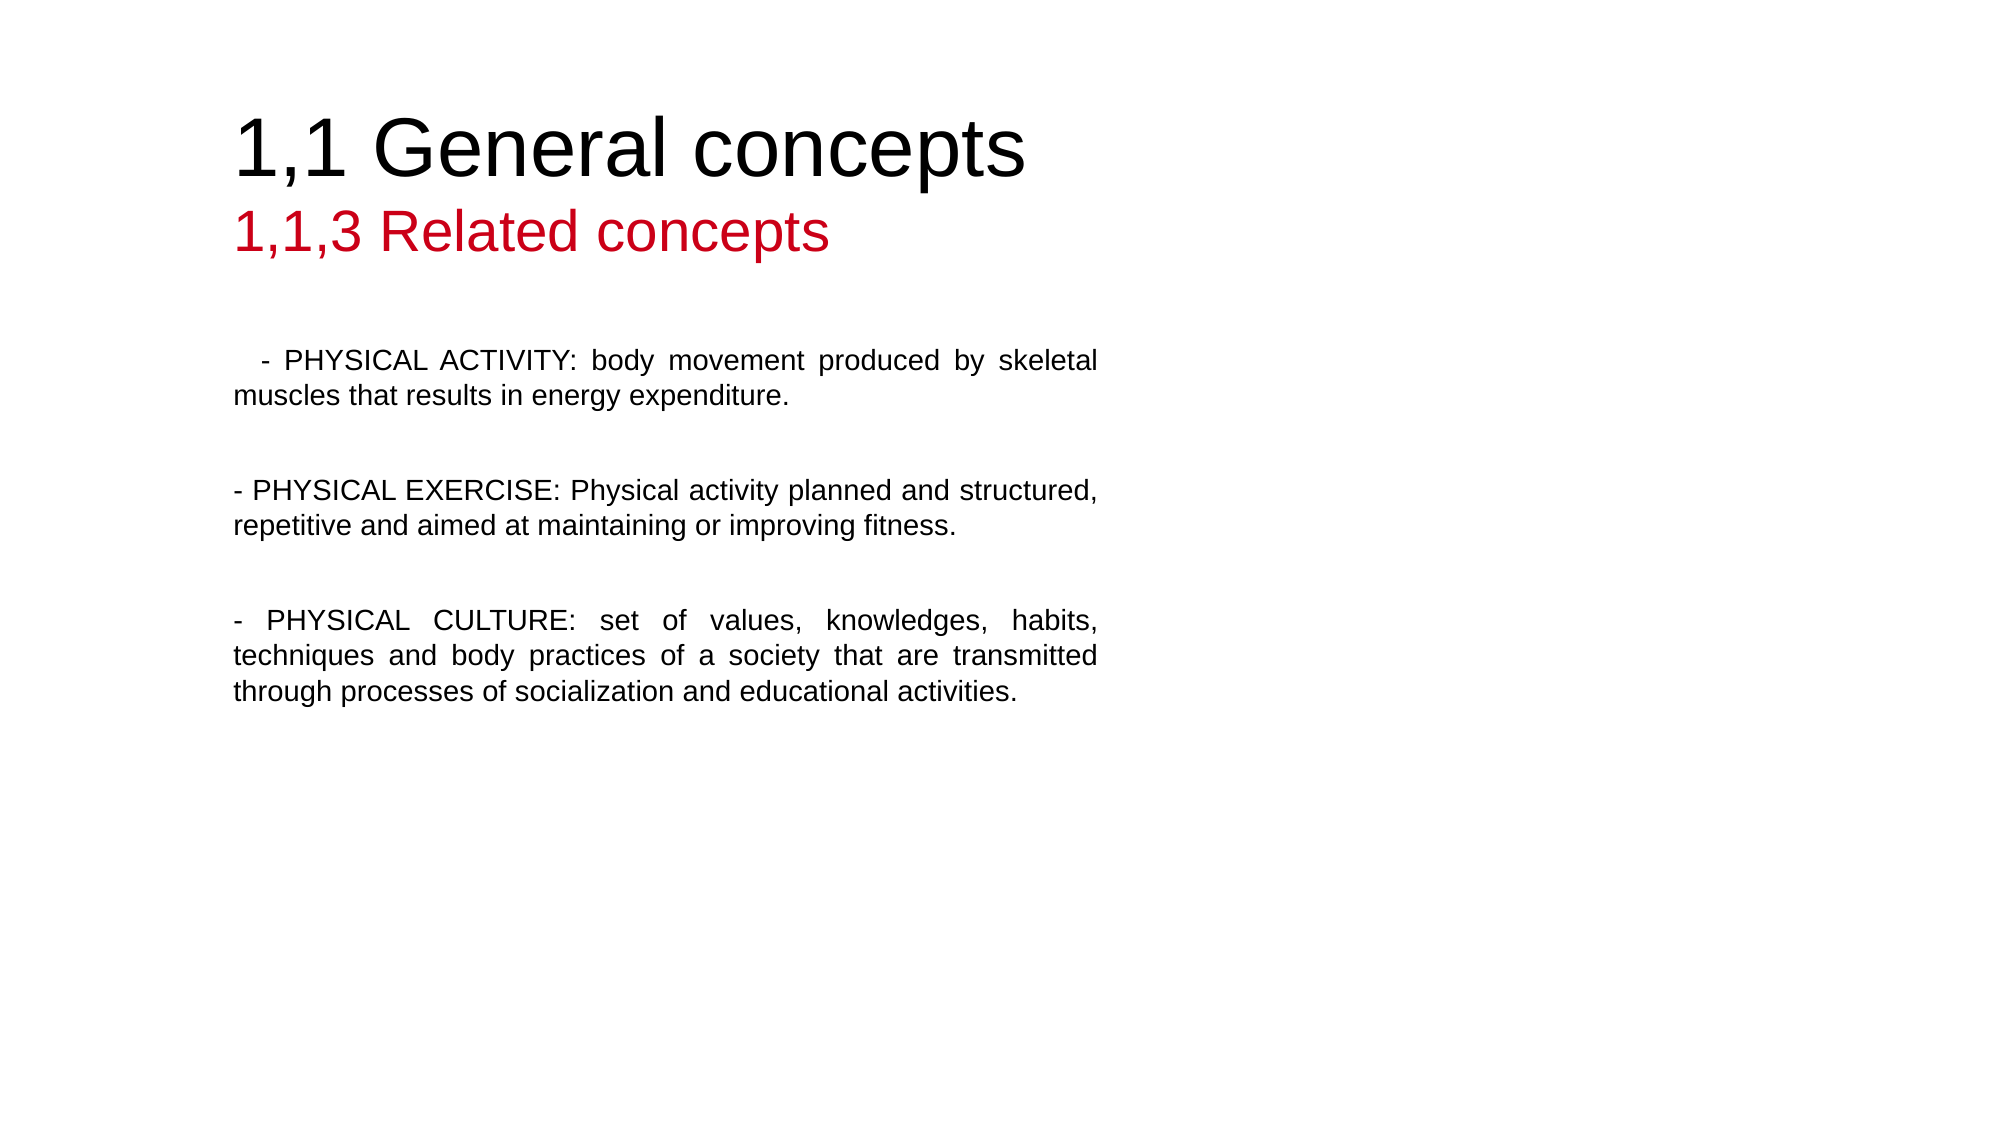

#
1,1 General concepts
1,1,3 Related concepts
 - PHYSICAL ACTIVITY: body movement produced by skeletal muscles that results in energy expenditure.
- PHYSICAL EXERCISE: Physical activity planned and structured, repetitive and aimed at maintaining or improving fitness.
- PHYSICAL CULTURE: set of values, knowledges, habits, techniques and body practices of a society that are transmitted through processes of socialization and educational activities.